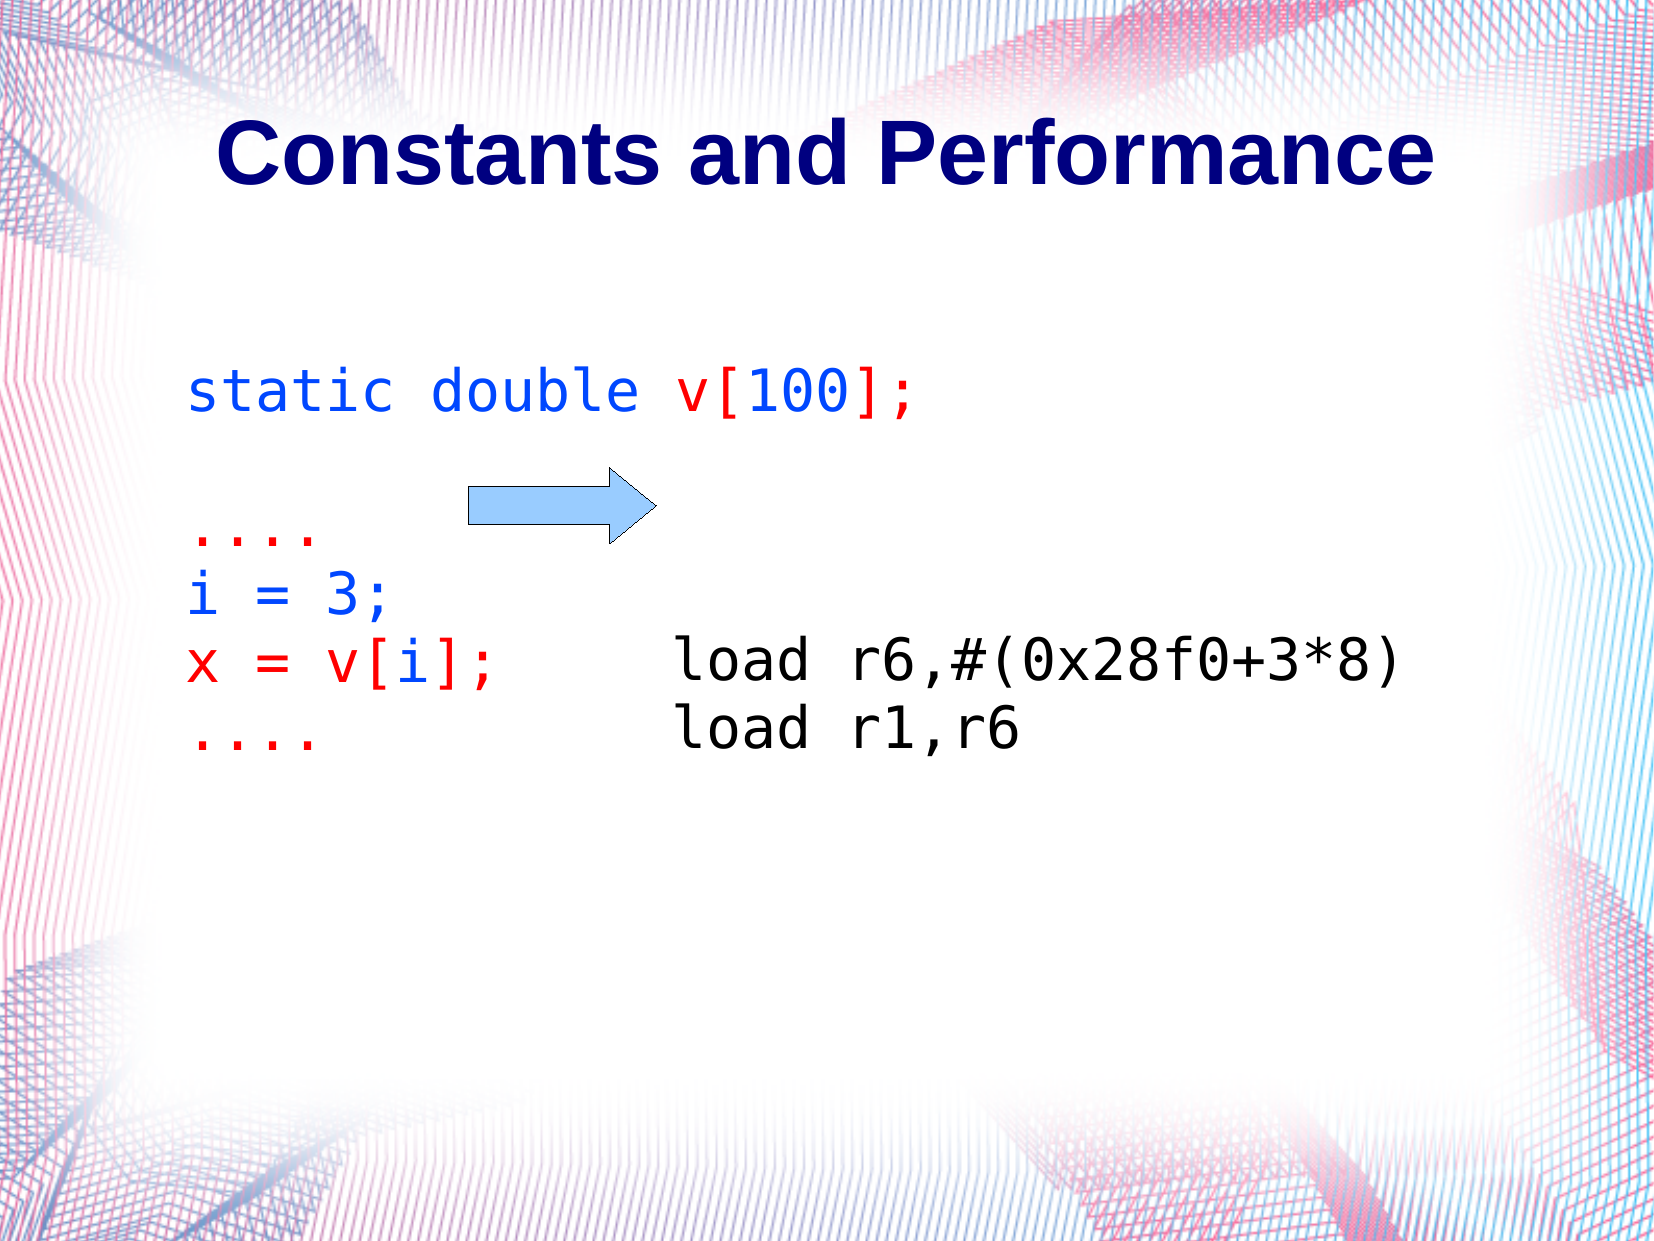

# Constants and Performance
load r6,#(0x28f0+3*8)
load r1,r6
static double v[100];
....
i = 3;
x = v[i];
....